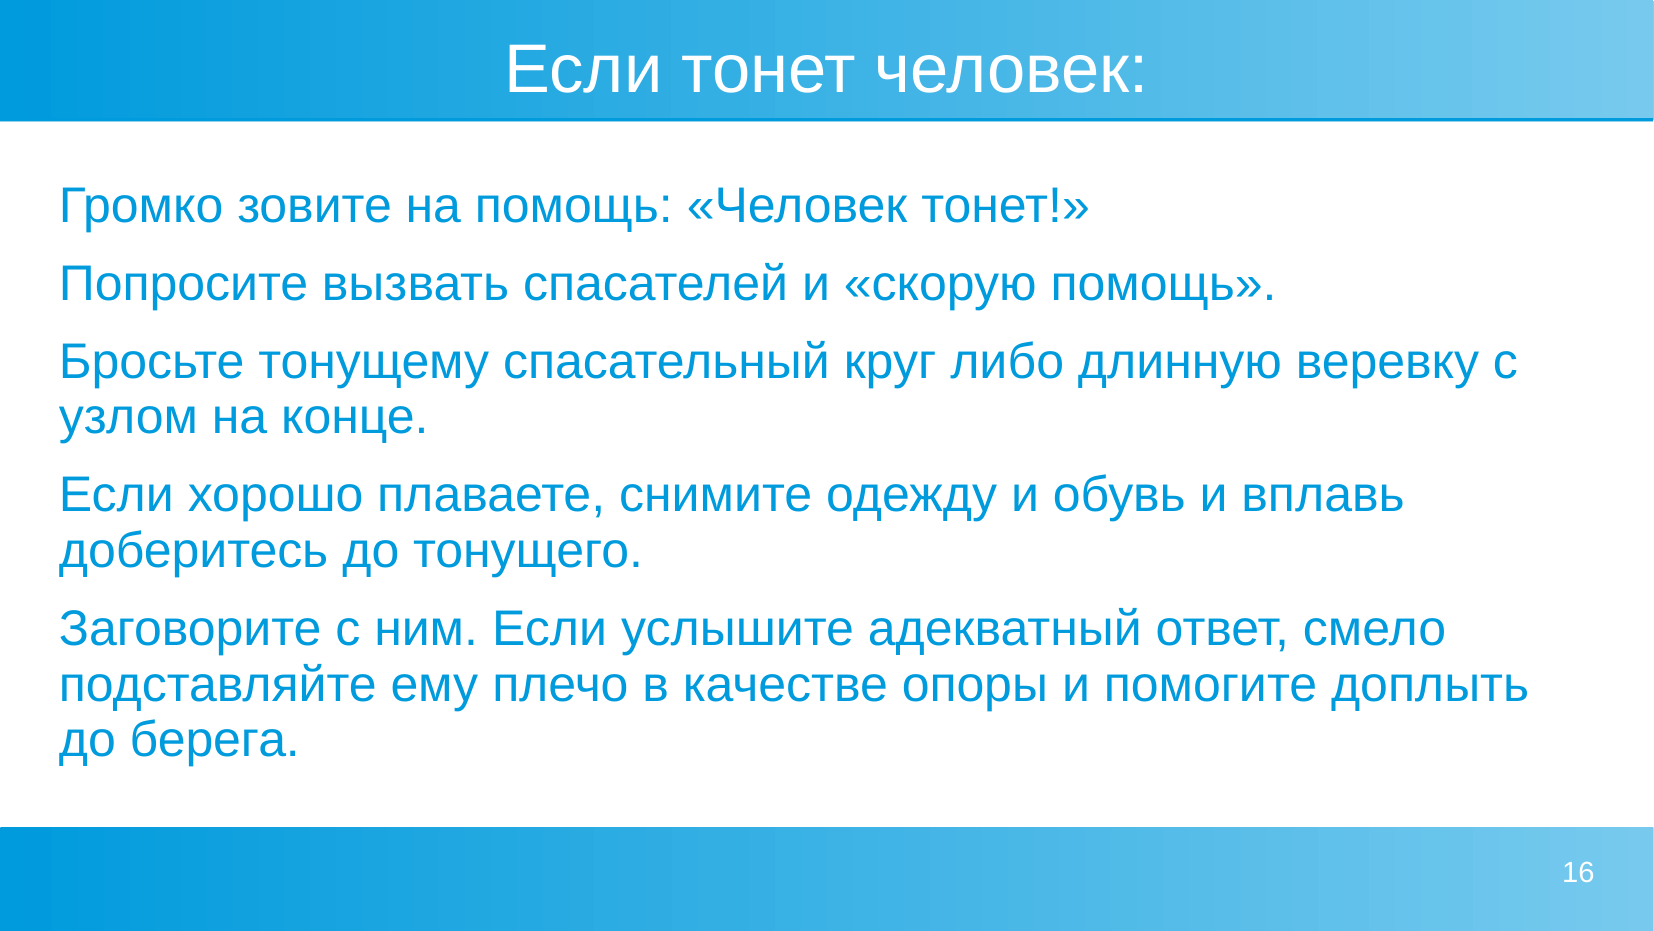

# Если тонет человек:
Громко зовите на помощь: «Человек тонет!»
Попросите вызвать спасателей и «скорую помощь».
Бросьте тонущему спасательный круг либо длинную веревку с узлом на конце.
Если хорошо плаваете, снимите одежду и обувь и вплавь доберитесь до тонущего.
Заговорите с ним. Если услышите адекватный ответ, смело подставляйте ему плечо в качестве опоры и помогите доплыть до берега.
16